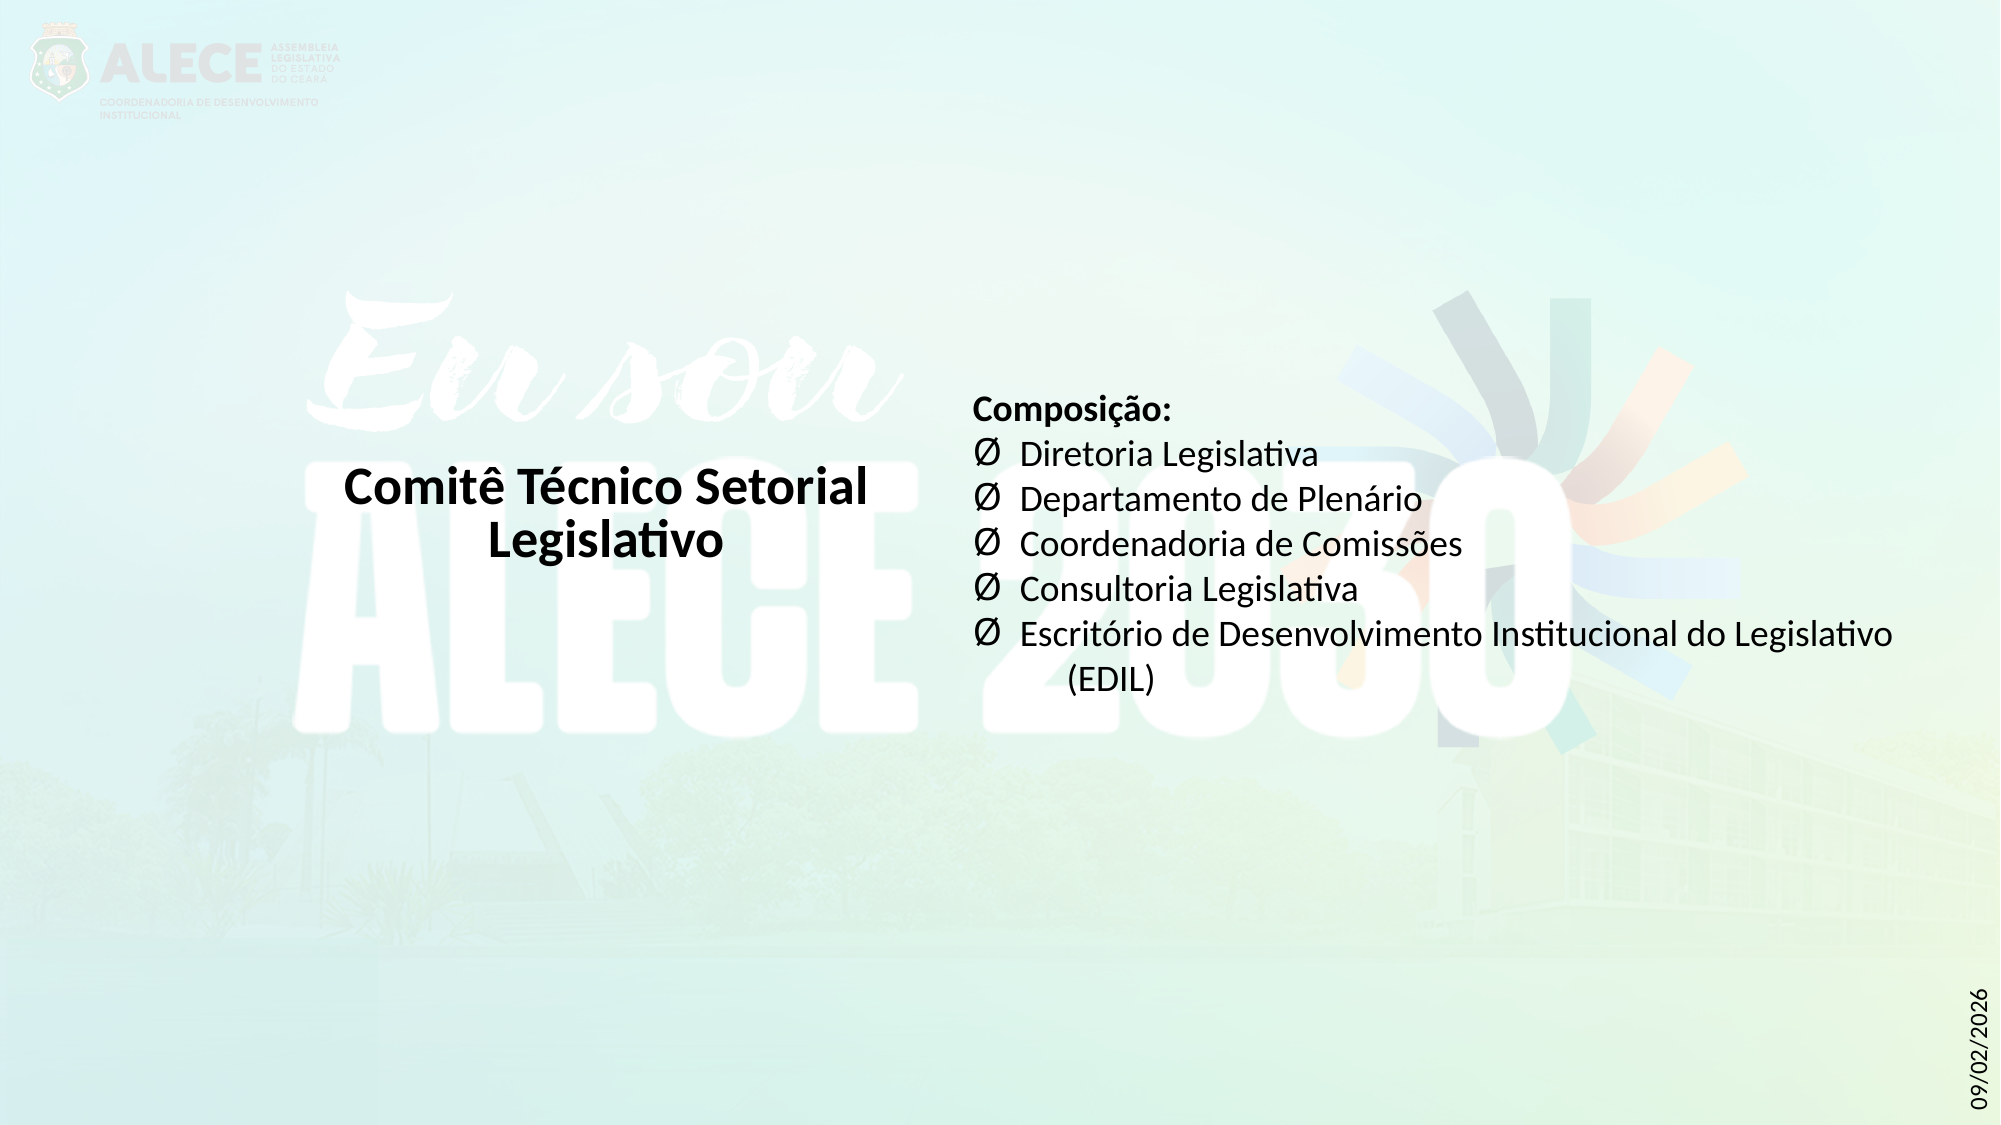

Composição:
Diretoria Legislativa
Departamento de Plenário
Coordenadoria de Comissões
Consultoria Legislativa
Escritório de Desenvolvimento Institucional do Legislativo (EDIL)
# Comitê Técnico Setorial Legislativo
09/02/2026